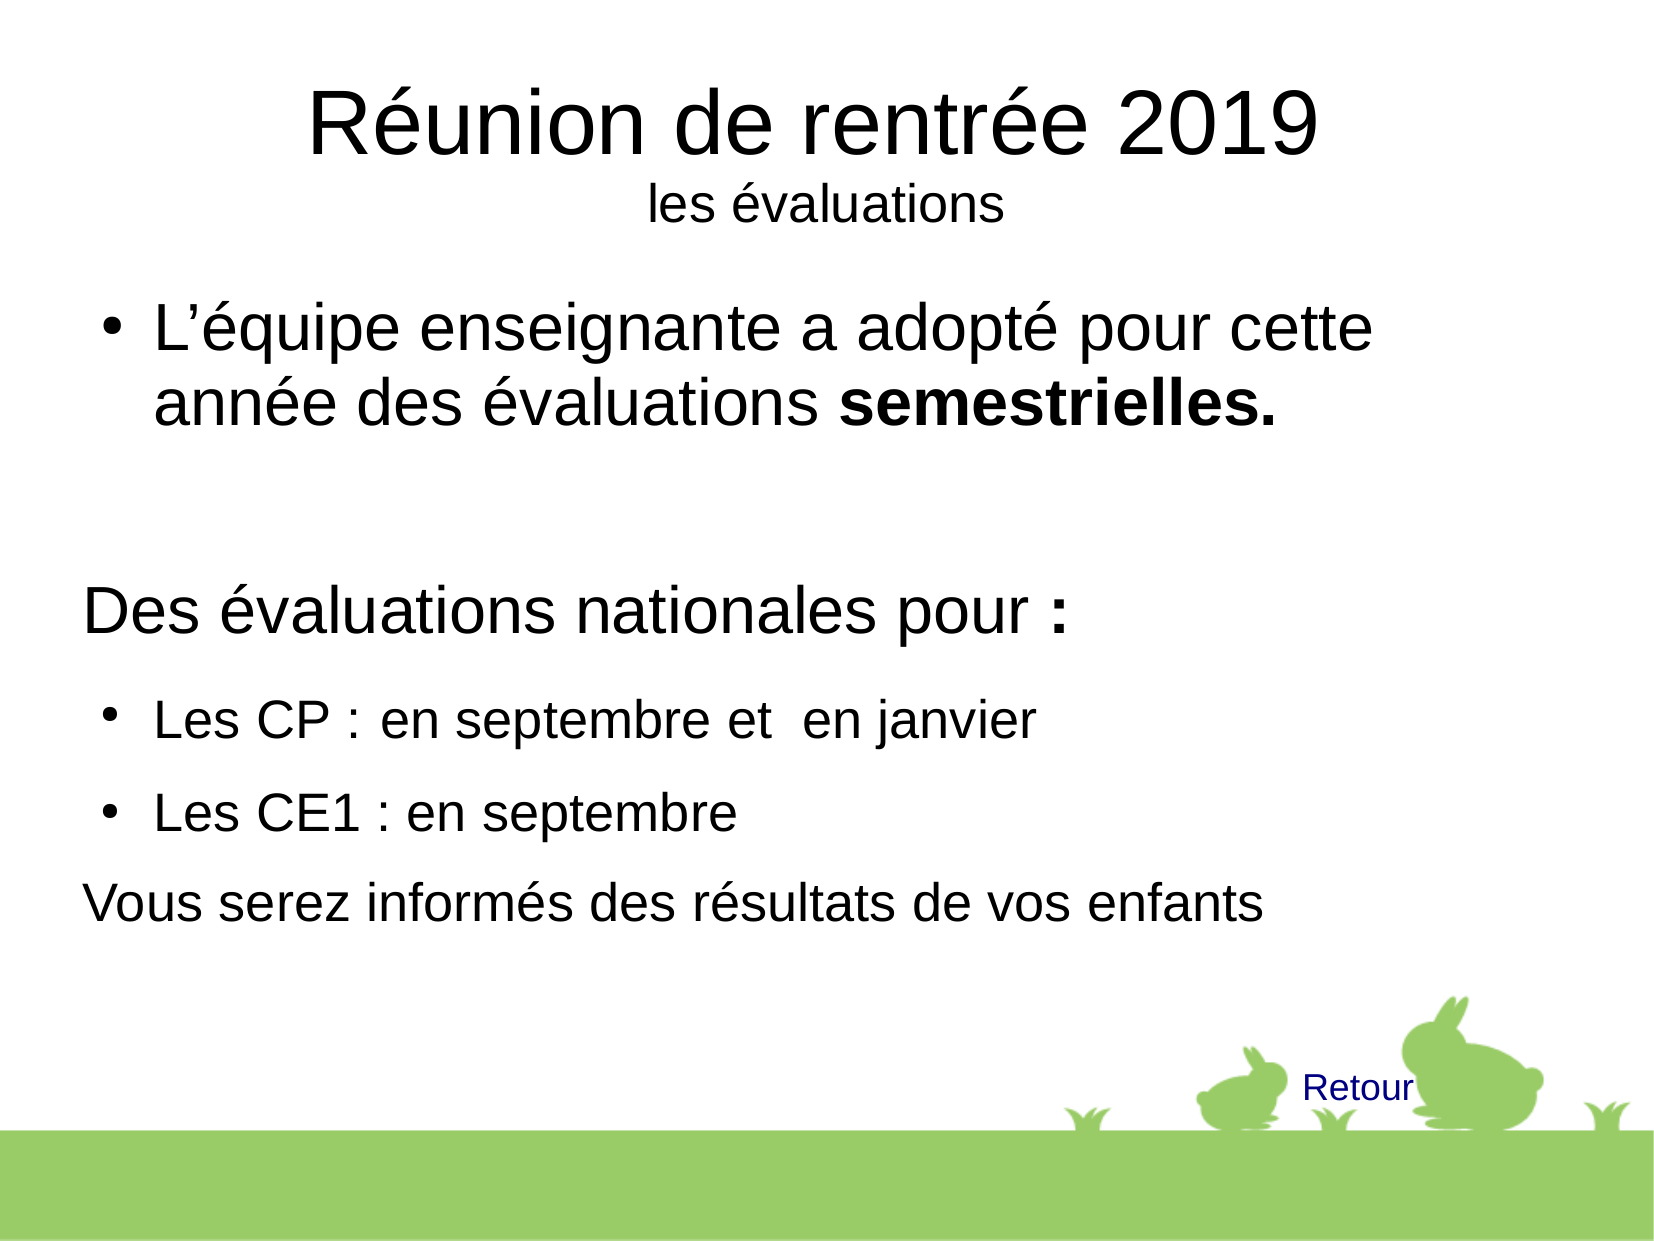

# Réunion de rentrée 2019 les évaluations
L’équipe enseignante a adopté pour cette année des évaluations semestrielles.
Des évaluations nationales pour :
Les CP : en septembre et en janvier
Les CE1 : en septembre
Vous serez informés des résultats de vos enfants
Retour